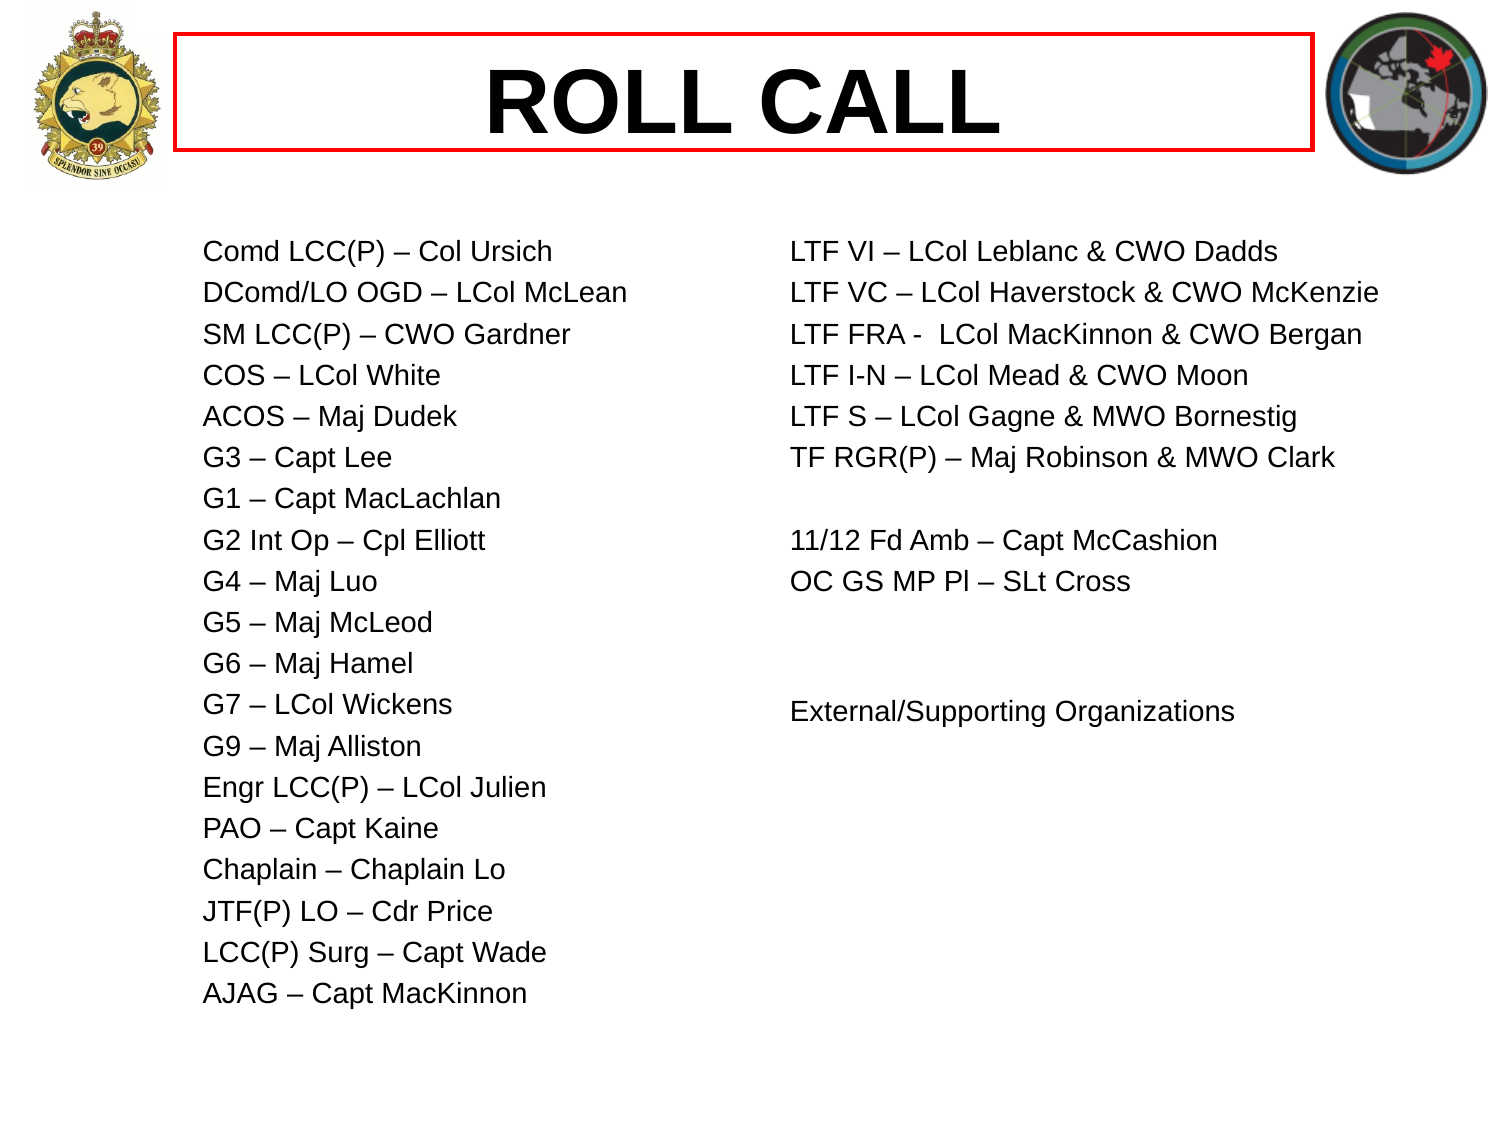

# ROLL CALL
Comd LCC(P) – Col Ursich
DComd/LO OGD – LCol McLean
SM LCC(P) – CWO Gardner
COS – LCol White
ACOS – Maj Dudek
G3 – Capt Lee
G1 – Capt MacLachlan
G2 Int Op – Cpl Elliott
G4 – Maj Luo
G5 – Maj McLeod
G6 – Maj Hamel
G7 – LCol Wickens
G9 – Maj Alliston
Engr LCC(P) – LCol Julien
PAO – Capt Kaine
Chaplain – Chaplain Lo
JTF(P) LO – Cdr Price
LCC(P) Surg – Capt Wade
AJAG – Capt MacKinnon
LTF VI – LCol Leblanc & CWO Dadds
LTF VC – LCol Haverstock & CWO McKenzie
LTF FRA - LCol MacKinnon & CWO Bergan
LTF I-N – LCol Mead & CWO Moon
LTF S – LCol Gagne & MWO Bornestig
TF RGR(P) – Maj Robinson & MWO Clark
11/12 Fd Amb – Capt McCashion
OC GS MP Pl – SLt Cross
External/Supporting Organizations